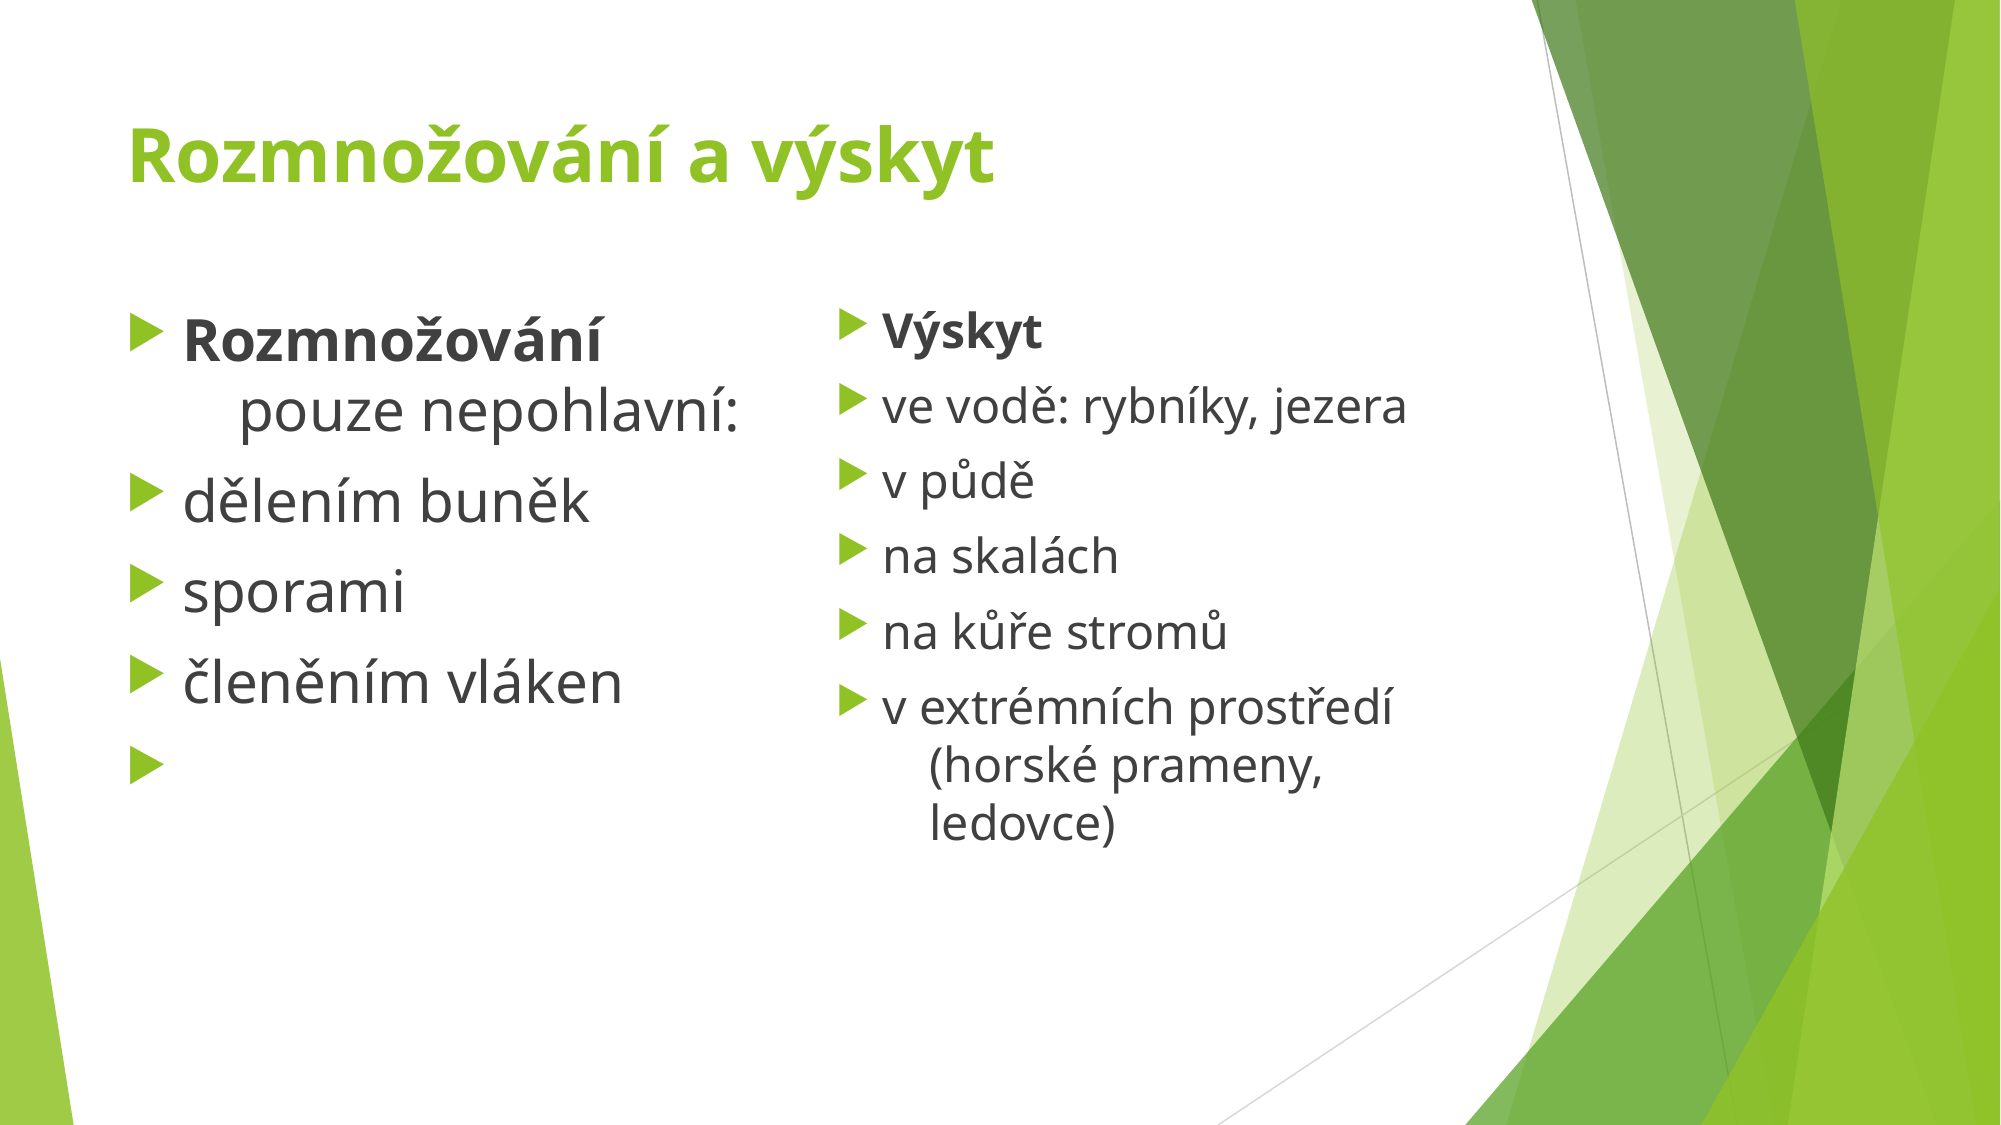

# Rozmnožování a výskyt
Výskyt
ve vodě: rybníky, jezera
v půdě
na skalách
na kůře stromů
v extrémních prostředí (horské prameny, ledovce)
Rozmnožování pouze nepohlavní:
dělením buněk
sporami
členěním vláken